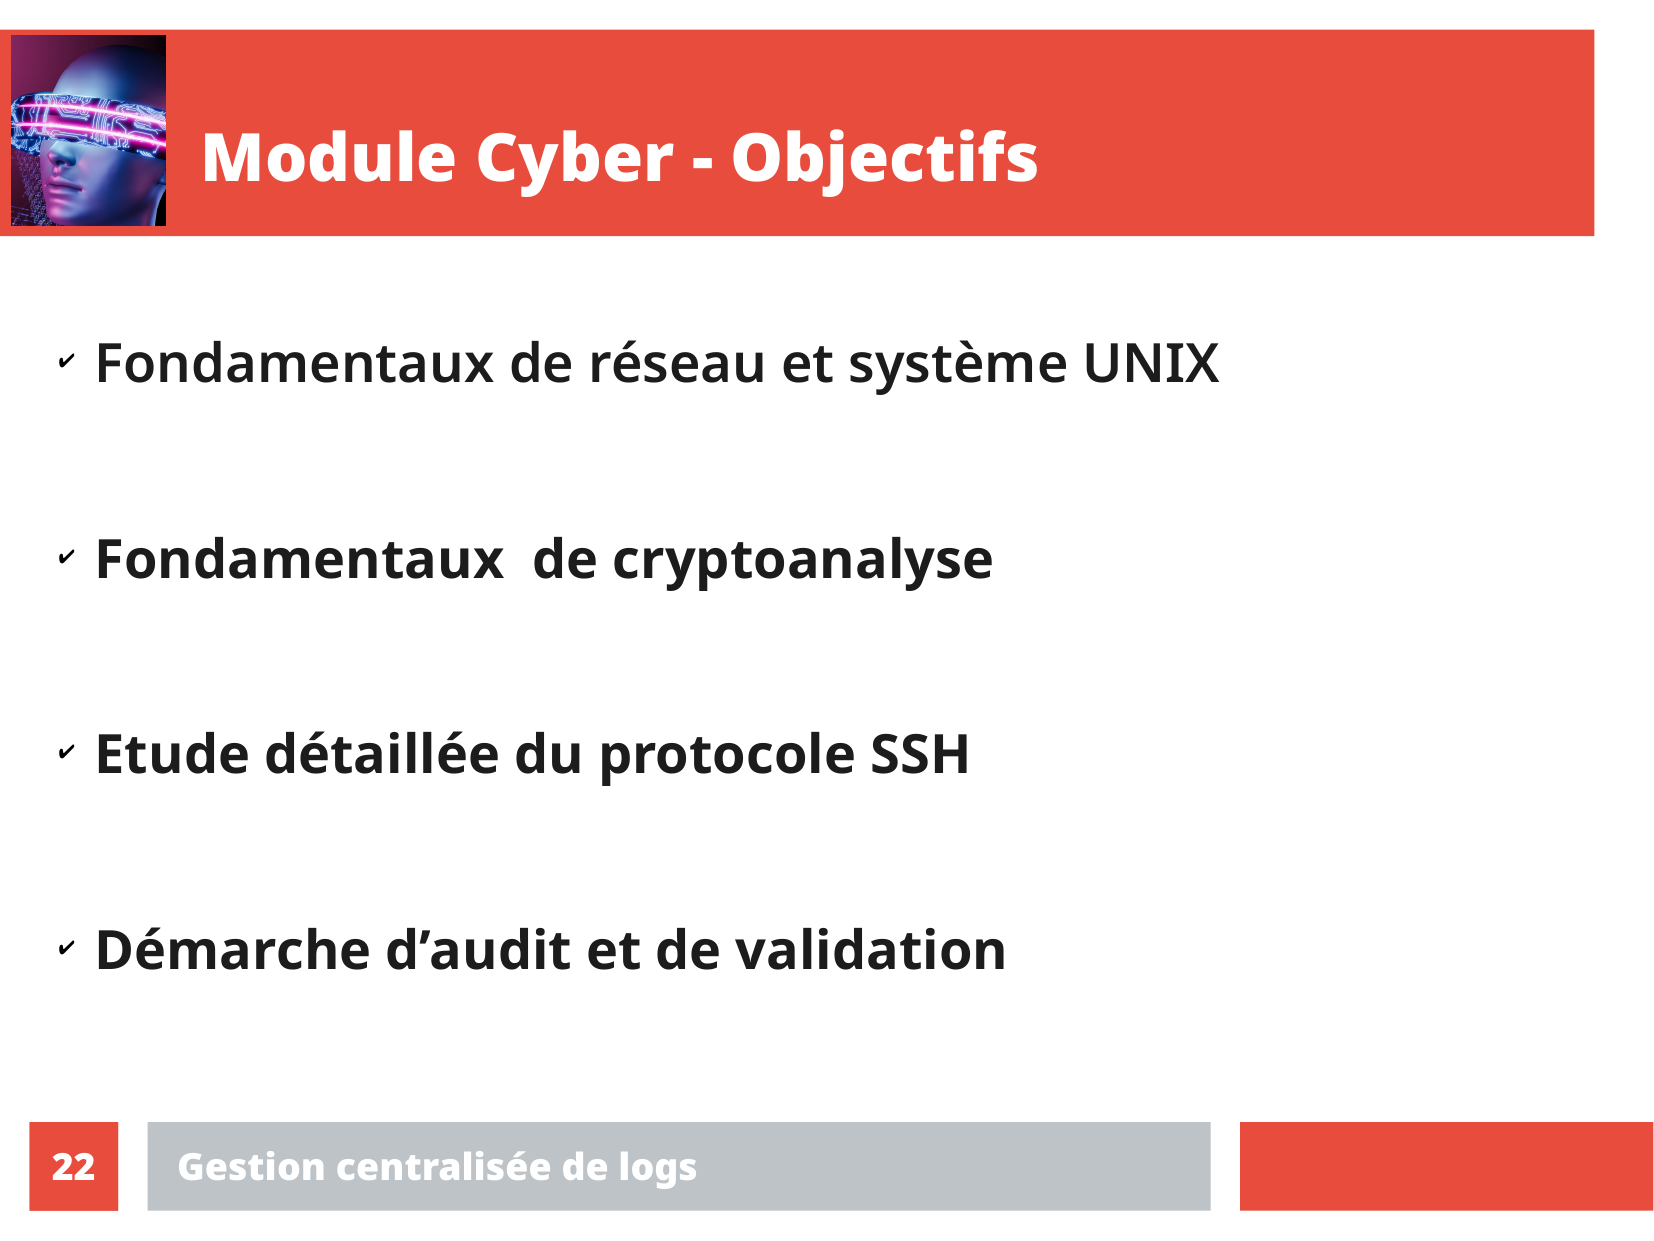

# Module Cyber - Objectifs
Fondamentaux de réseau et système UNIX
Fondamentaux de cryptoanalyse
Etude détaillée du protocole SSH
Démarche d’audit et de validation
22
Gestion centralisée de logs